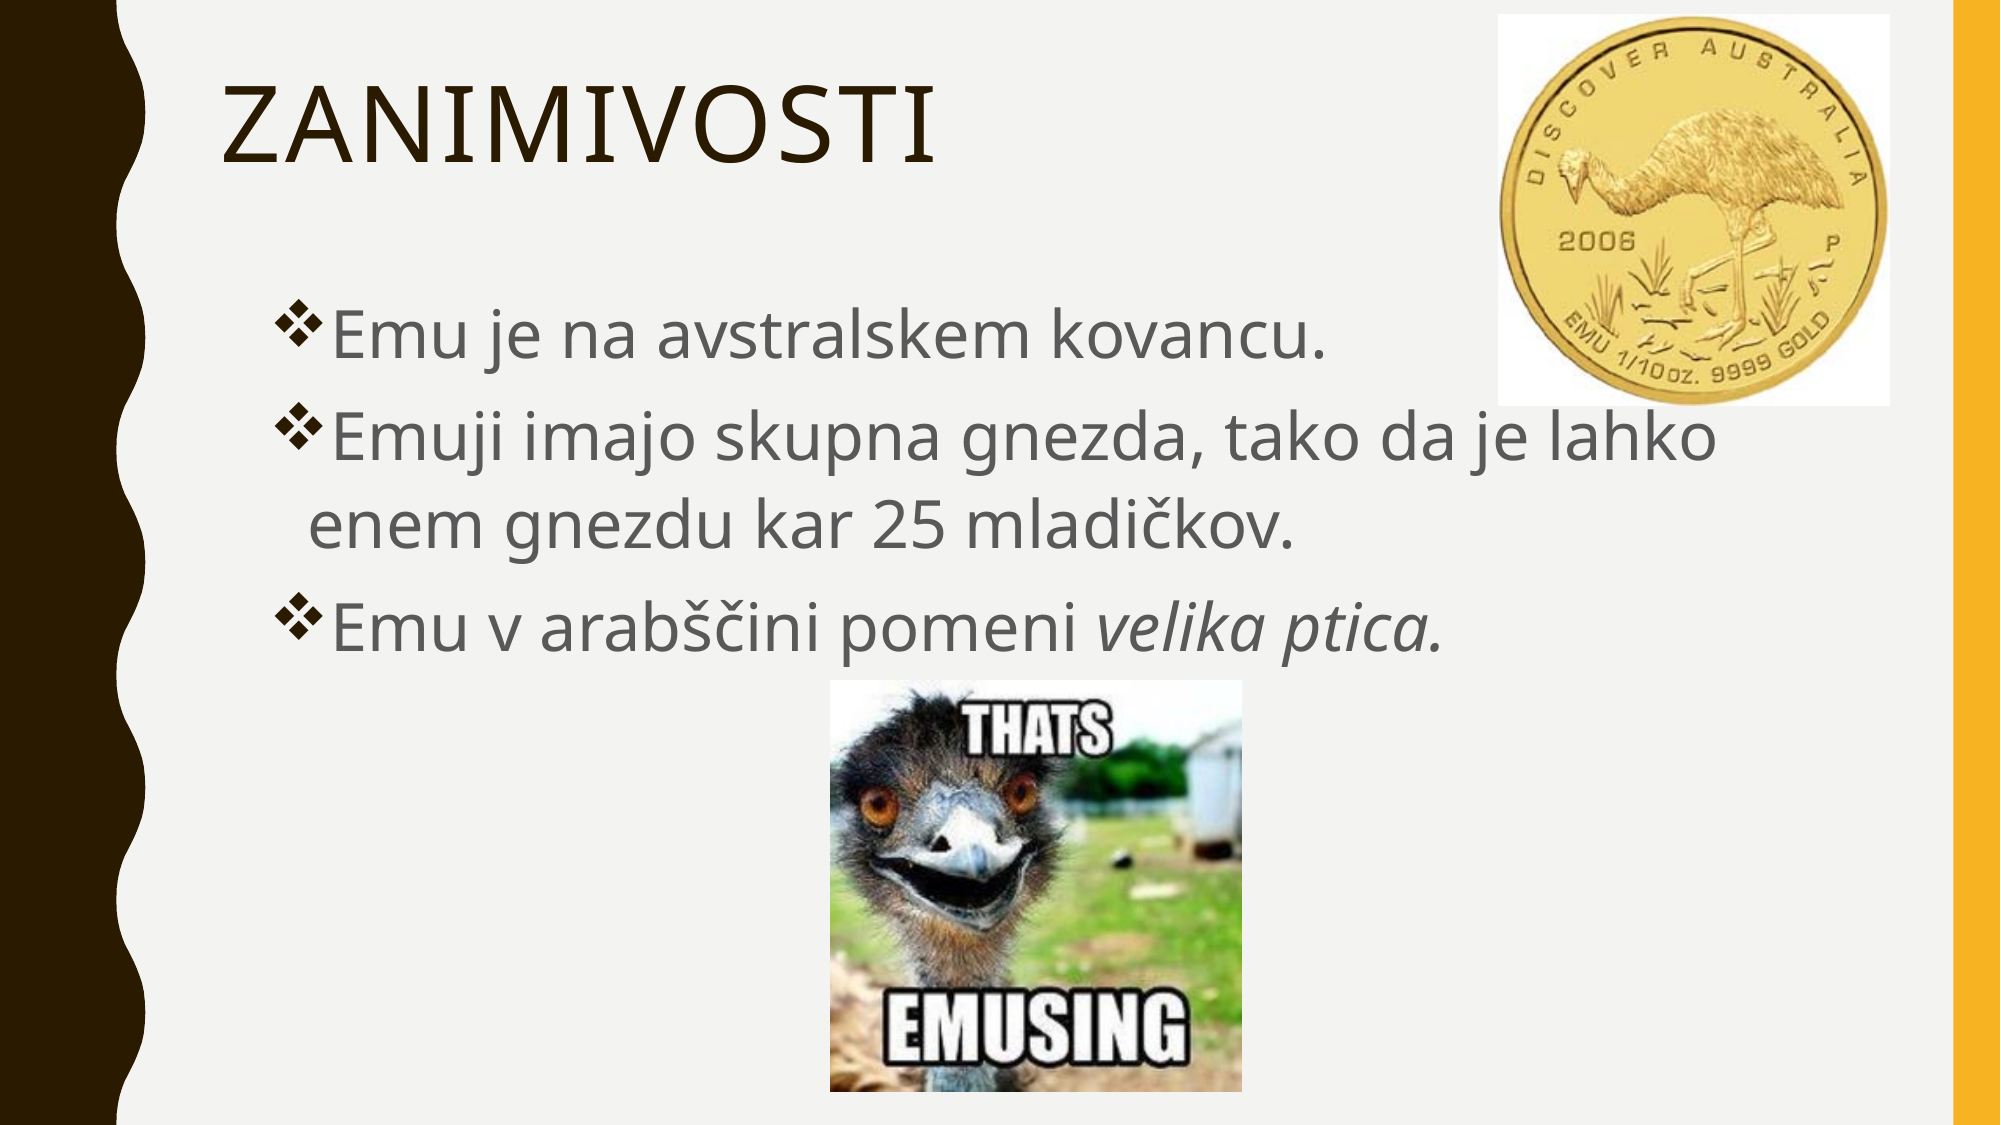

# ZANIMIVOSTI
Emu je na avstralskem kovancu.
Emuji imajo skupna gnezda, tako da je lahko enem gnezdu kar 25 mladičkov.
Emu v arabščini pomeni velika ptica.